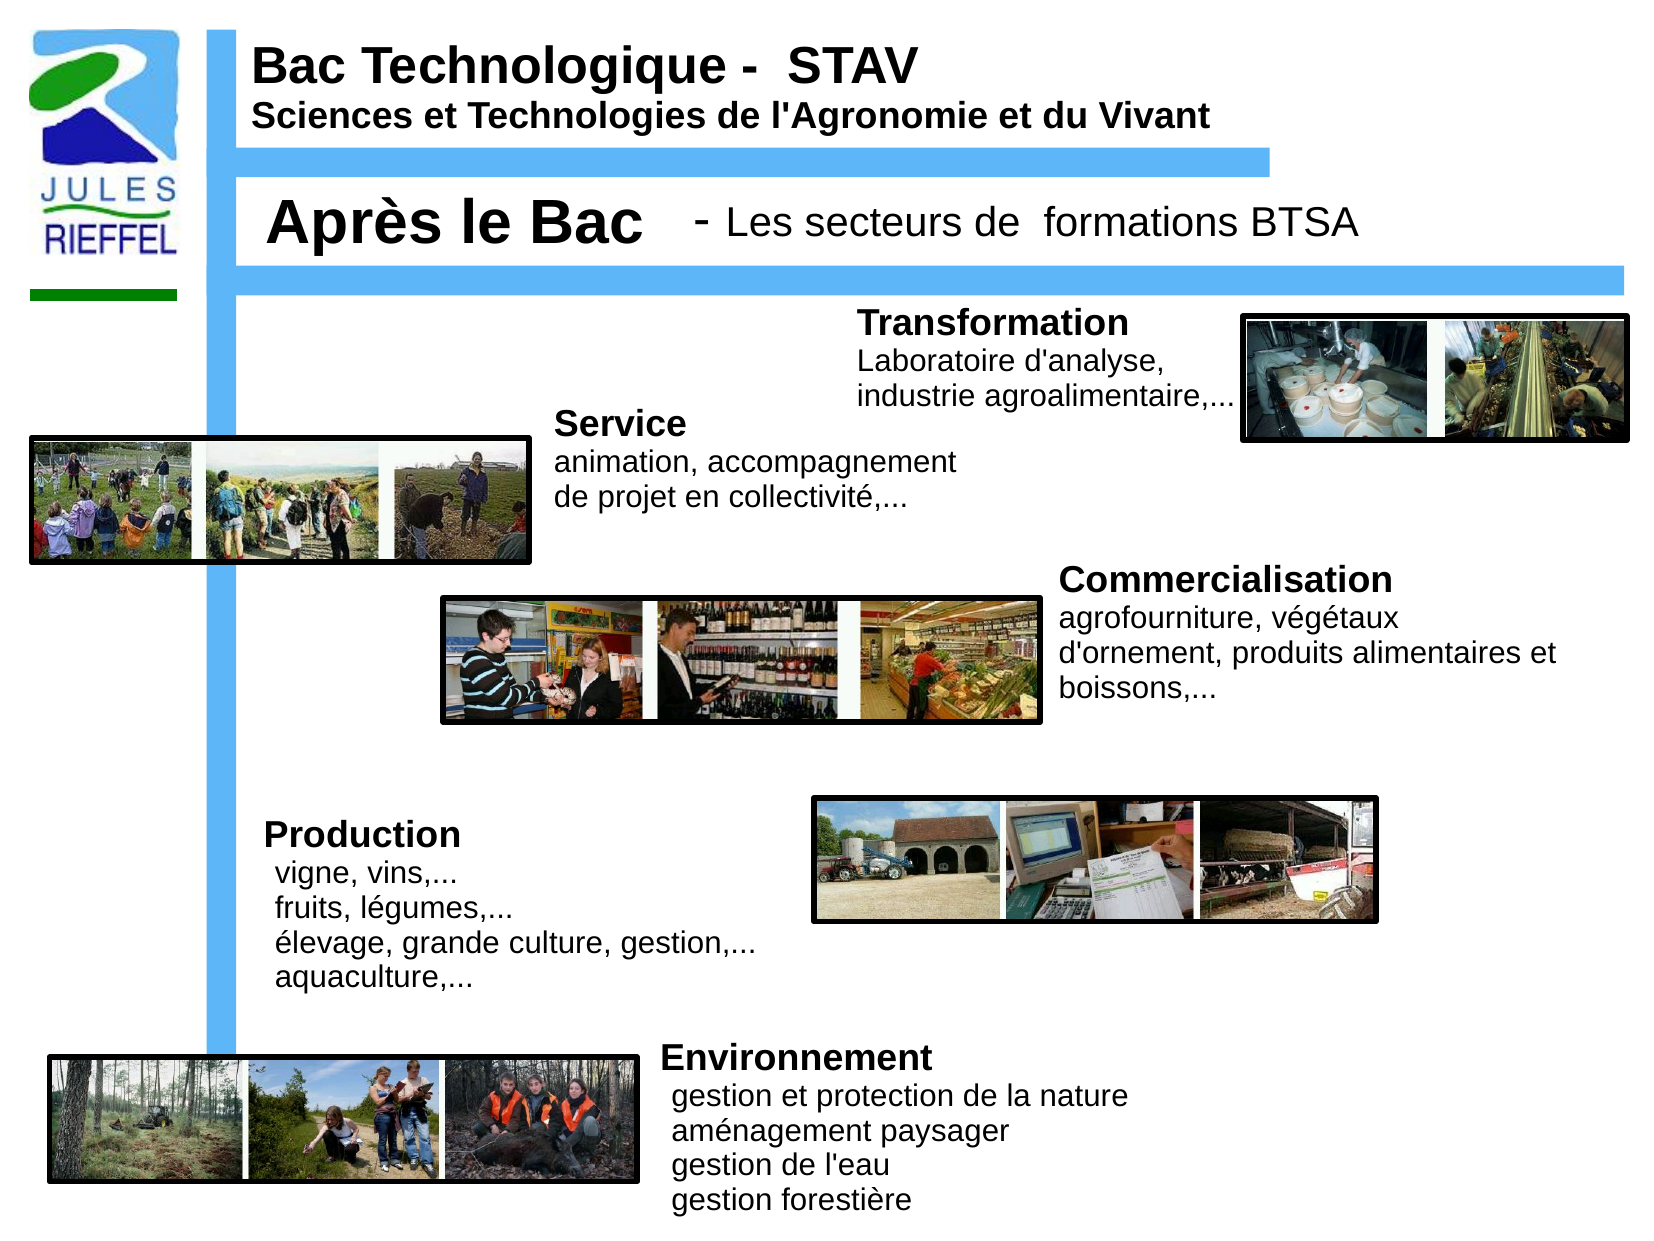

- Les secteurs de formations BTSA
# Après le Bac
Transformation
Laboratoire d'analyse,
industrie agroalimentaire,...
Service
animation, accompagnement de projet en collectivité,...
Commercialisation
agrofourniture, végétaux d'ornement, produits alimentaires et boissons,...
Production
vigne, vins,...
fruits, légumes,...
élevage, grande culture, gestion,...
aquaculture,...
Environnement
gestion et protection de la nature
aménagement paysager
gestion de l'eau
gestion forestière